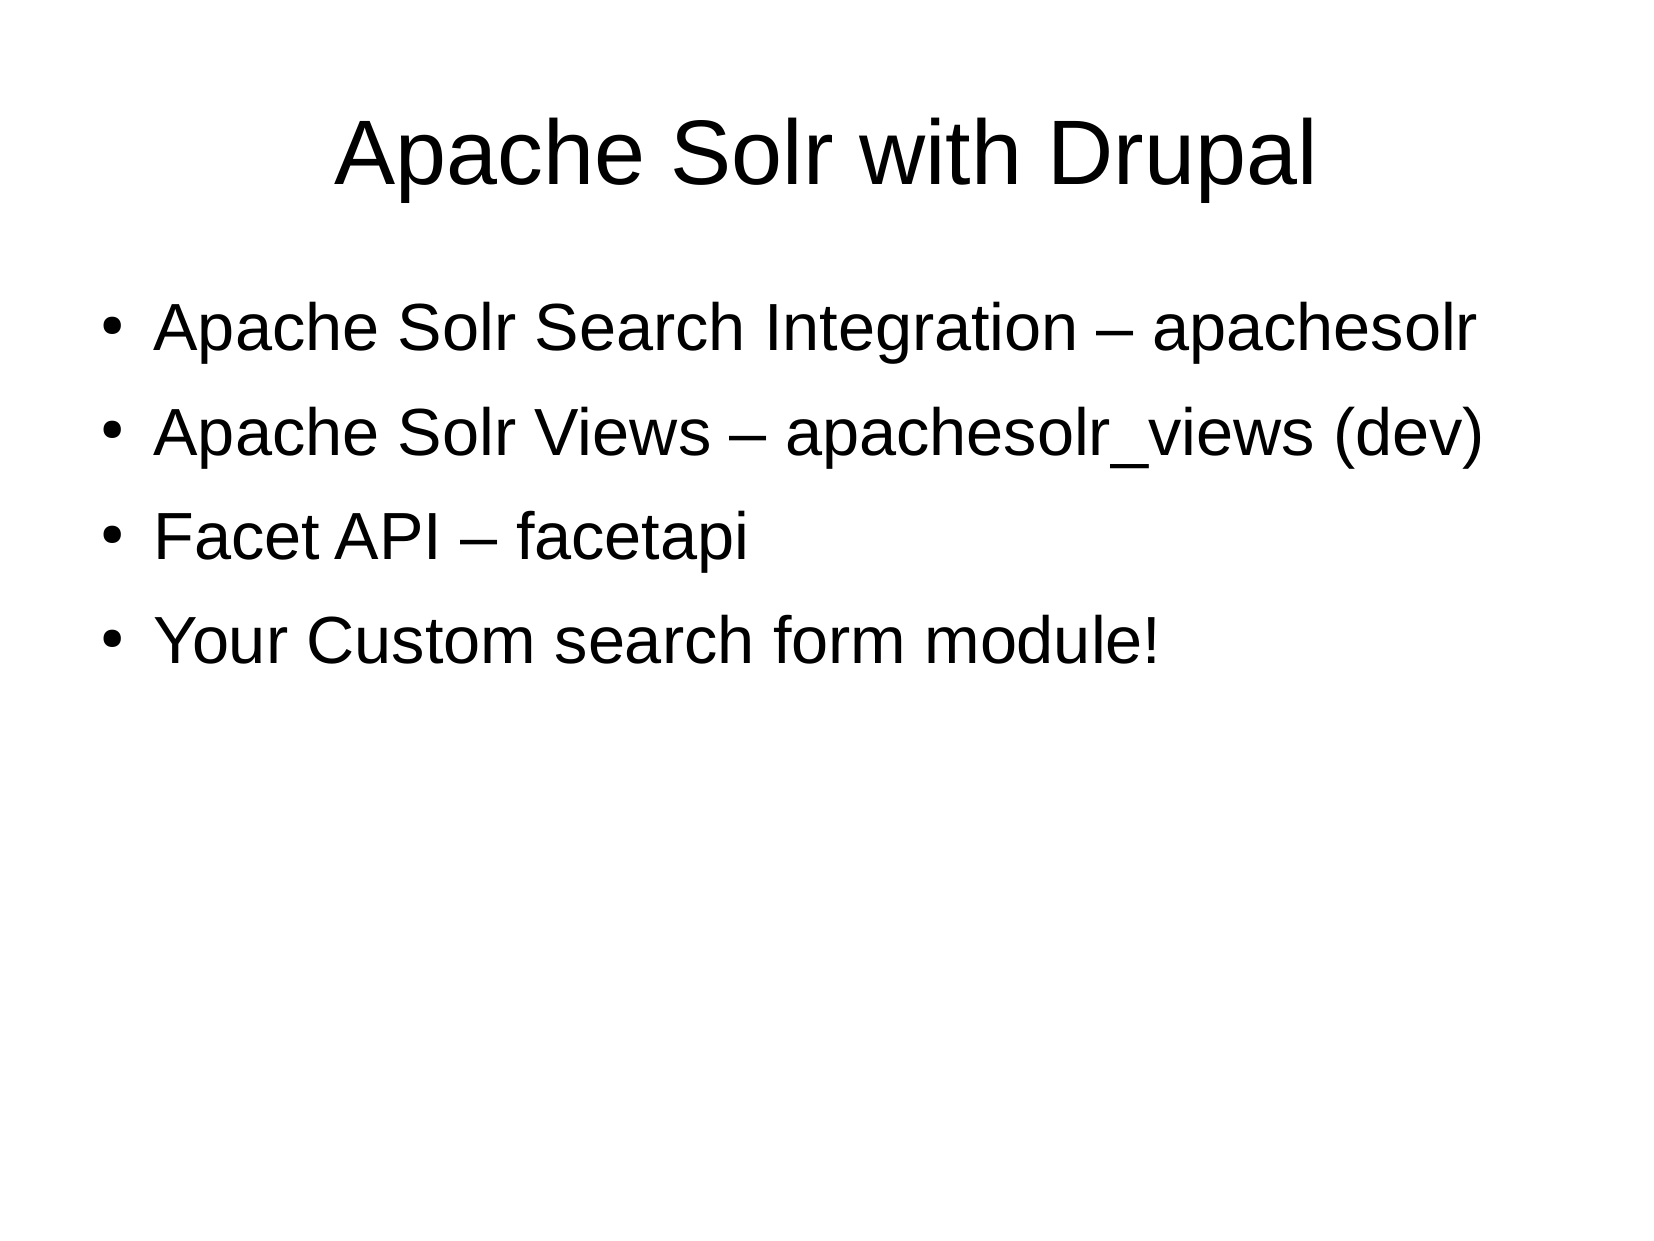

# Apache Solr with Drupal
Apache Solr Search Integration – apachesolr
Apache Solr Views – apachesolr_views (dev)
Facet API – facetapi
Your Custom search form module!